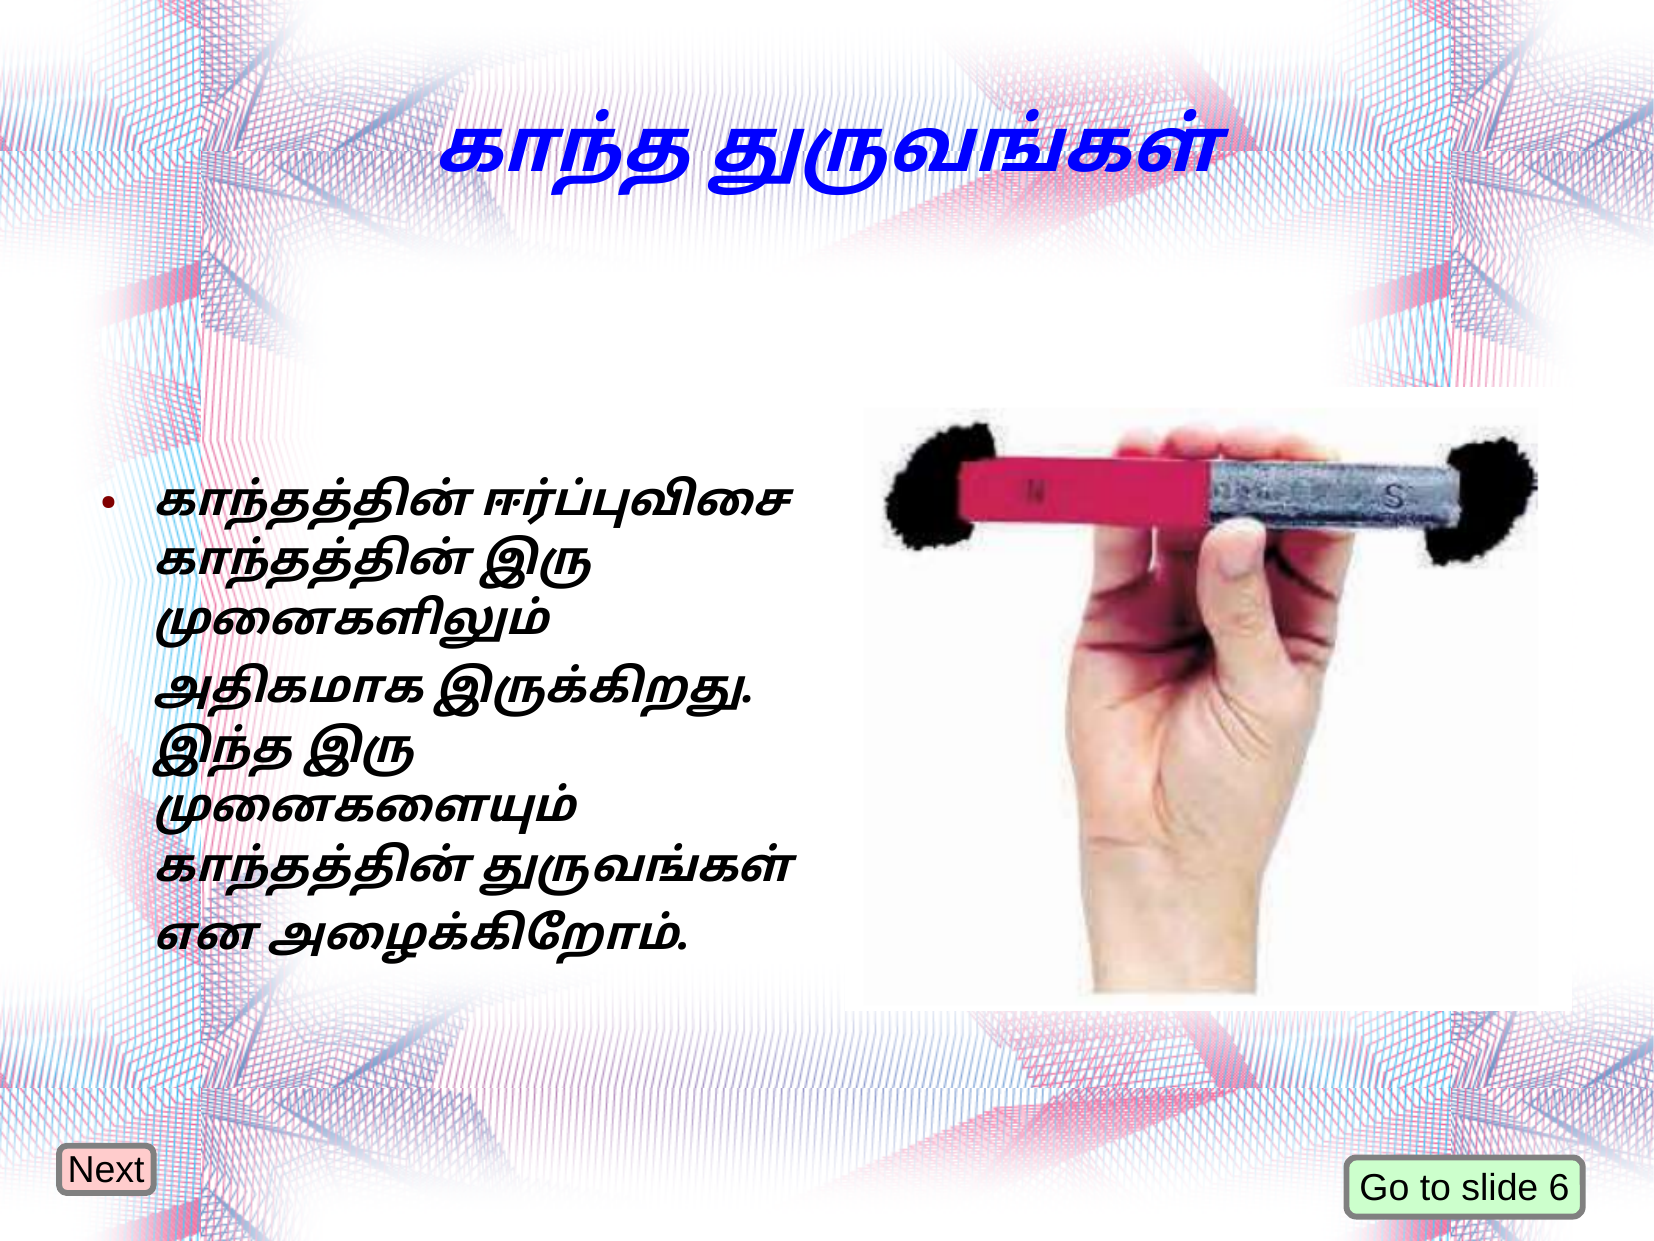

# காந்த துருவங்கள்
காந்தத்தின் ஈர்ப்புவிசை காந்தத்தின் இரு முனைகளிலும் அதிகமாக இருக்கிறது. இந்த இரு முனைகளையும் காந்தத்தின் துருவங்கள் என அழைக்கிறோம்.
Next
Go to slide 6